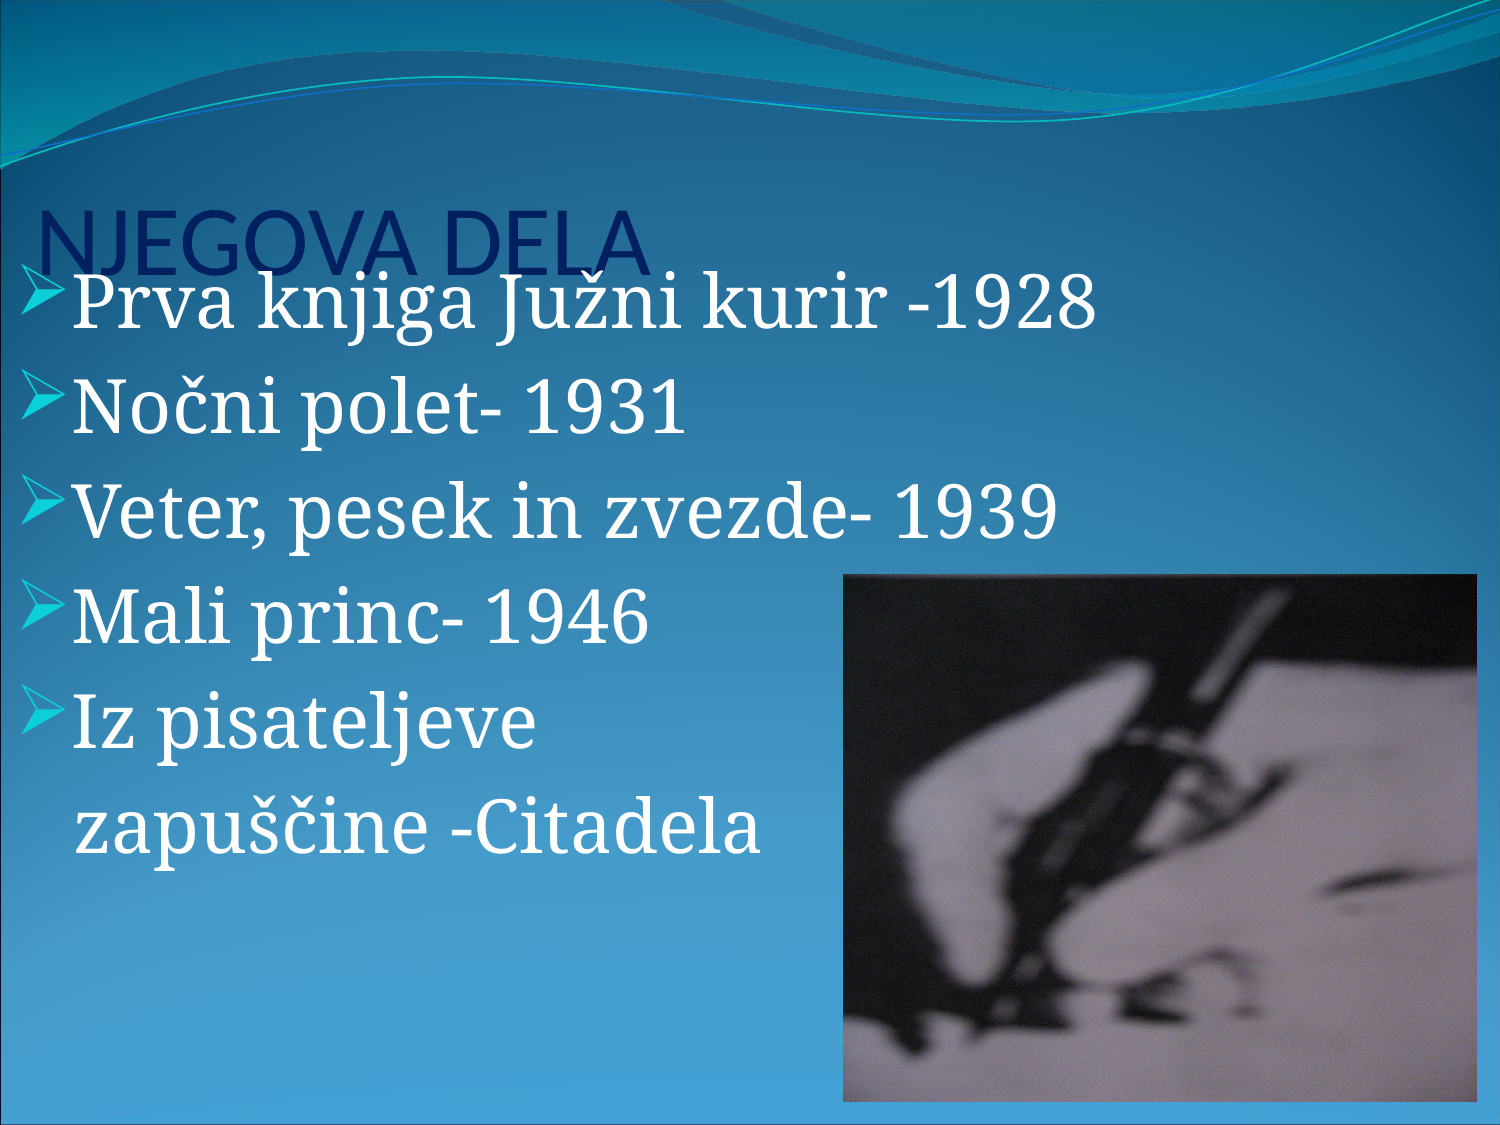

# NJEGOVA DELA
Prva knjiga Južni kurir -1928
Nočni polet- 1931
Veter, pesek in zvezde- 1939
Mali princ- 1946
Iz pisateljeve
 zapuščine -Citadela